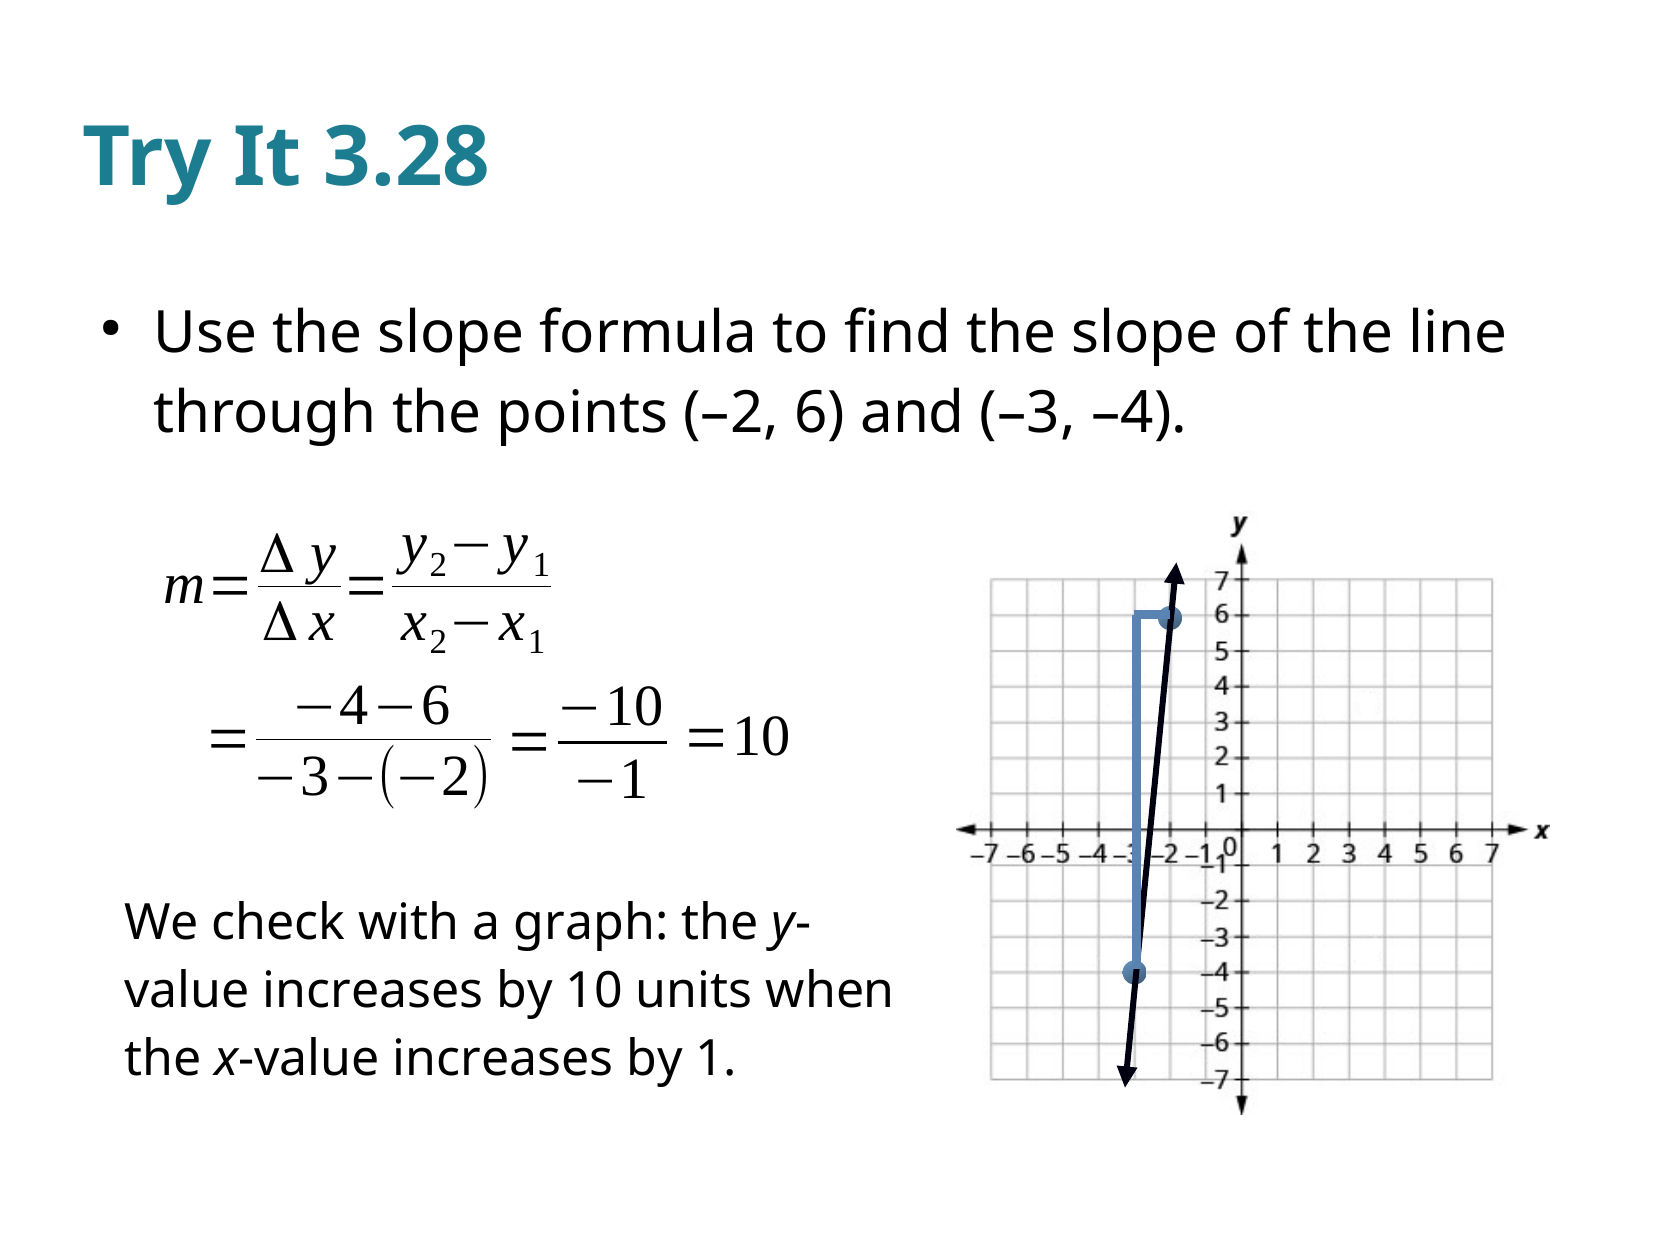

# Try It 3.28
Use the slope formula to find the slope of the line through the points (–2, 6) and (–3, –4).
We check with a graph: the y-value increases by 10 units when the x-value increases by 1.